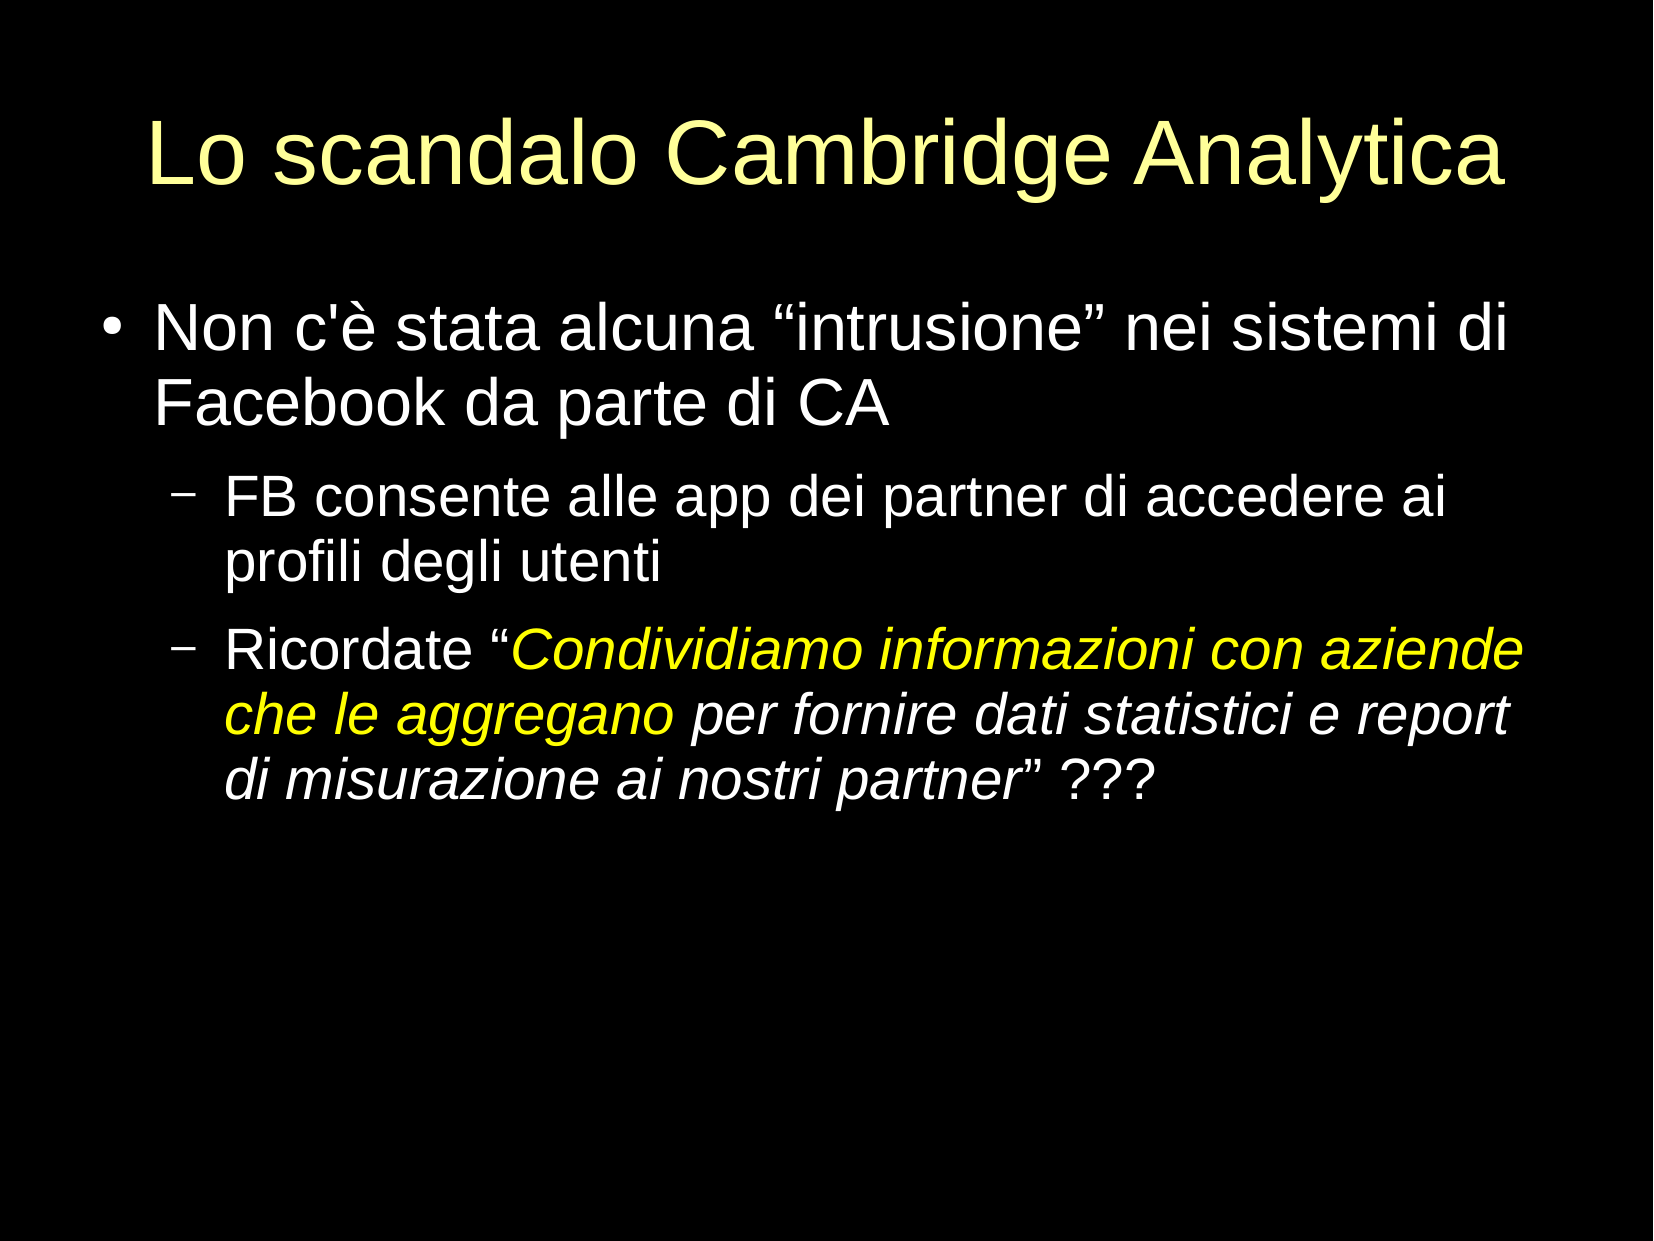

# Lo scandalo Cambridge Analytica
Non c'è stata alcuna “intrusione” nei sistemi di Facebook da parte di CA
FB consente alle app dei partner di accedere ai profili degli utenti
Ricordate “Condividiamo informazioni con aziende che le aggregano per fornire dati statistici e report di misurazione ai nostri partner” ???